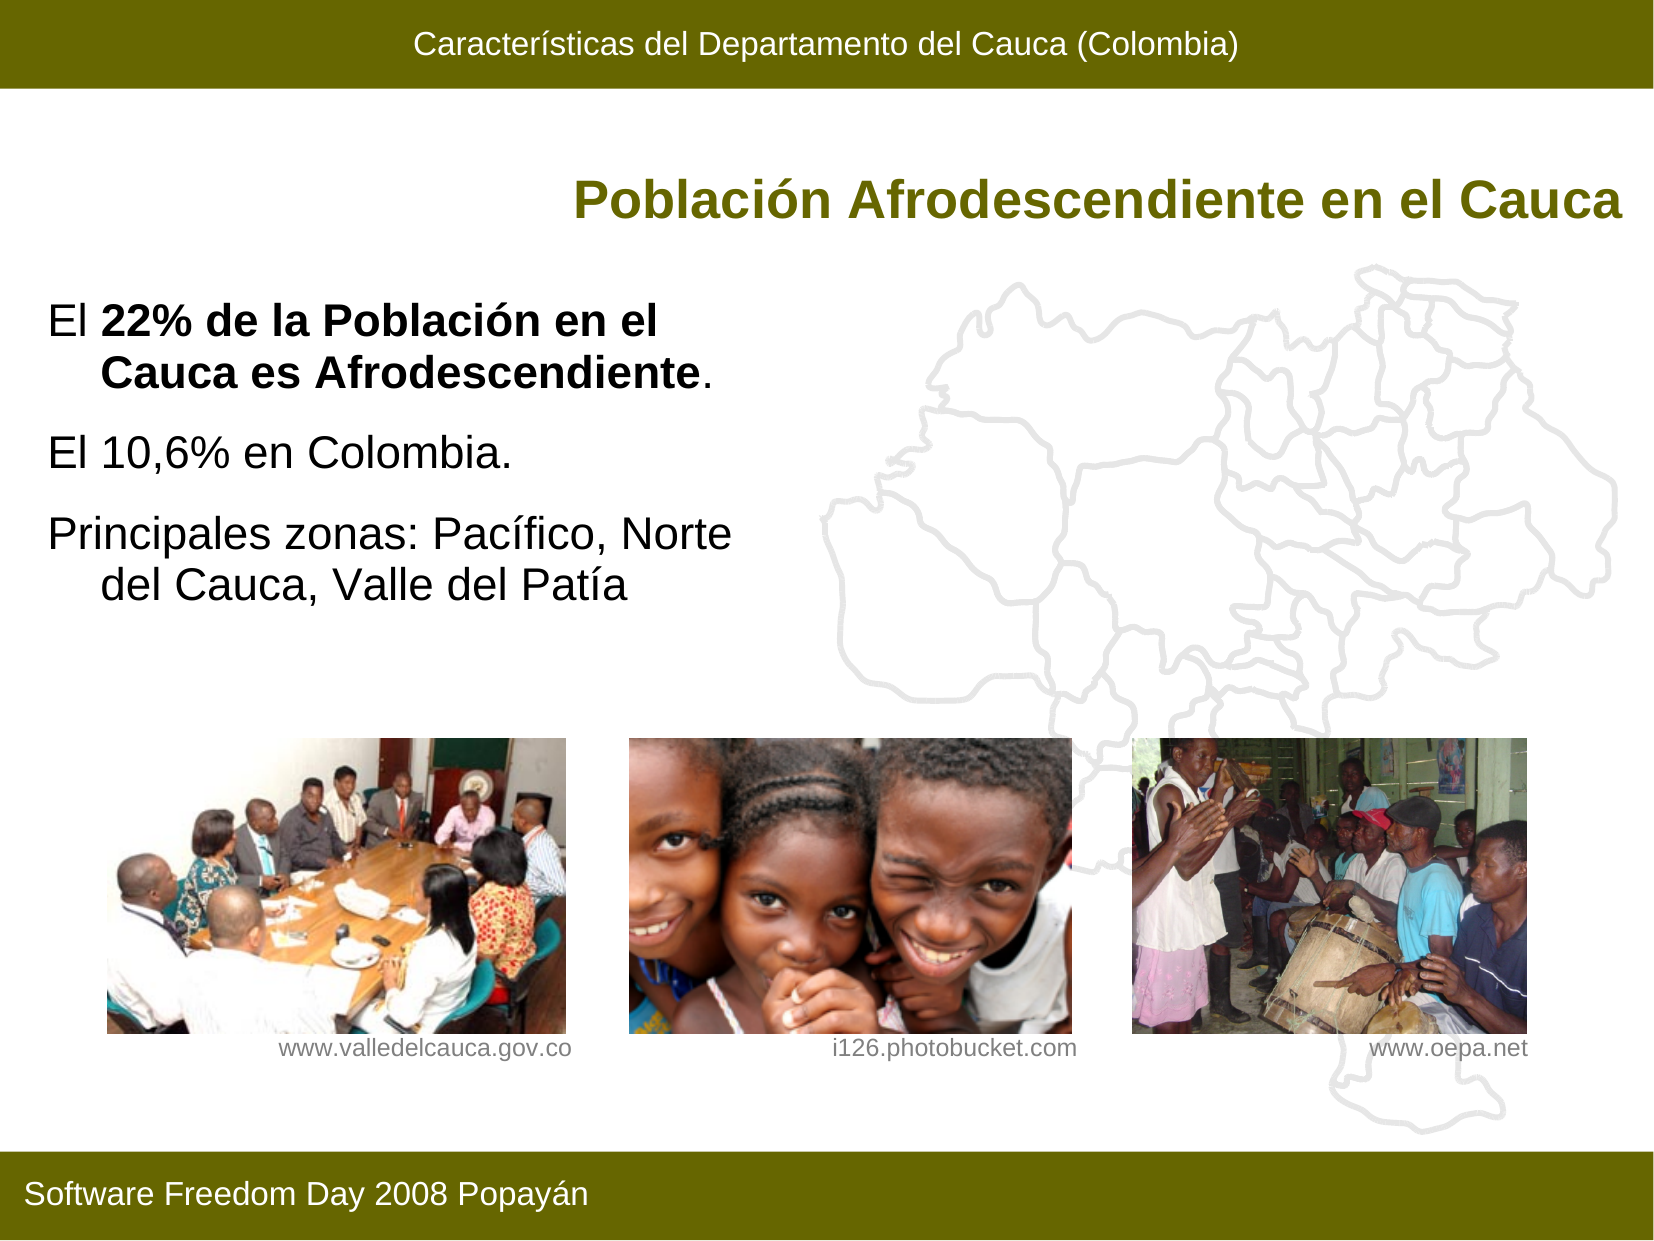

# Población Afrodescendiente en el Cauca
El 22% de la Población en el Cauca es Afrodescendiente.
El 10,6% en Colombia.
Principales zonas: Pacífico, Norte del Cauca, Valle del Patía
www.valledelcauca.gov.co
i126.photobucket.com
www.oepa.net